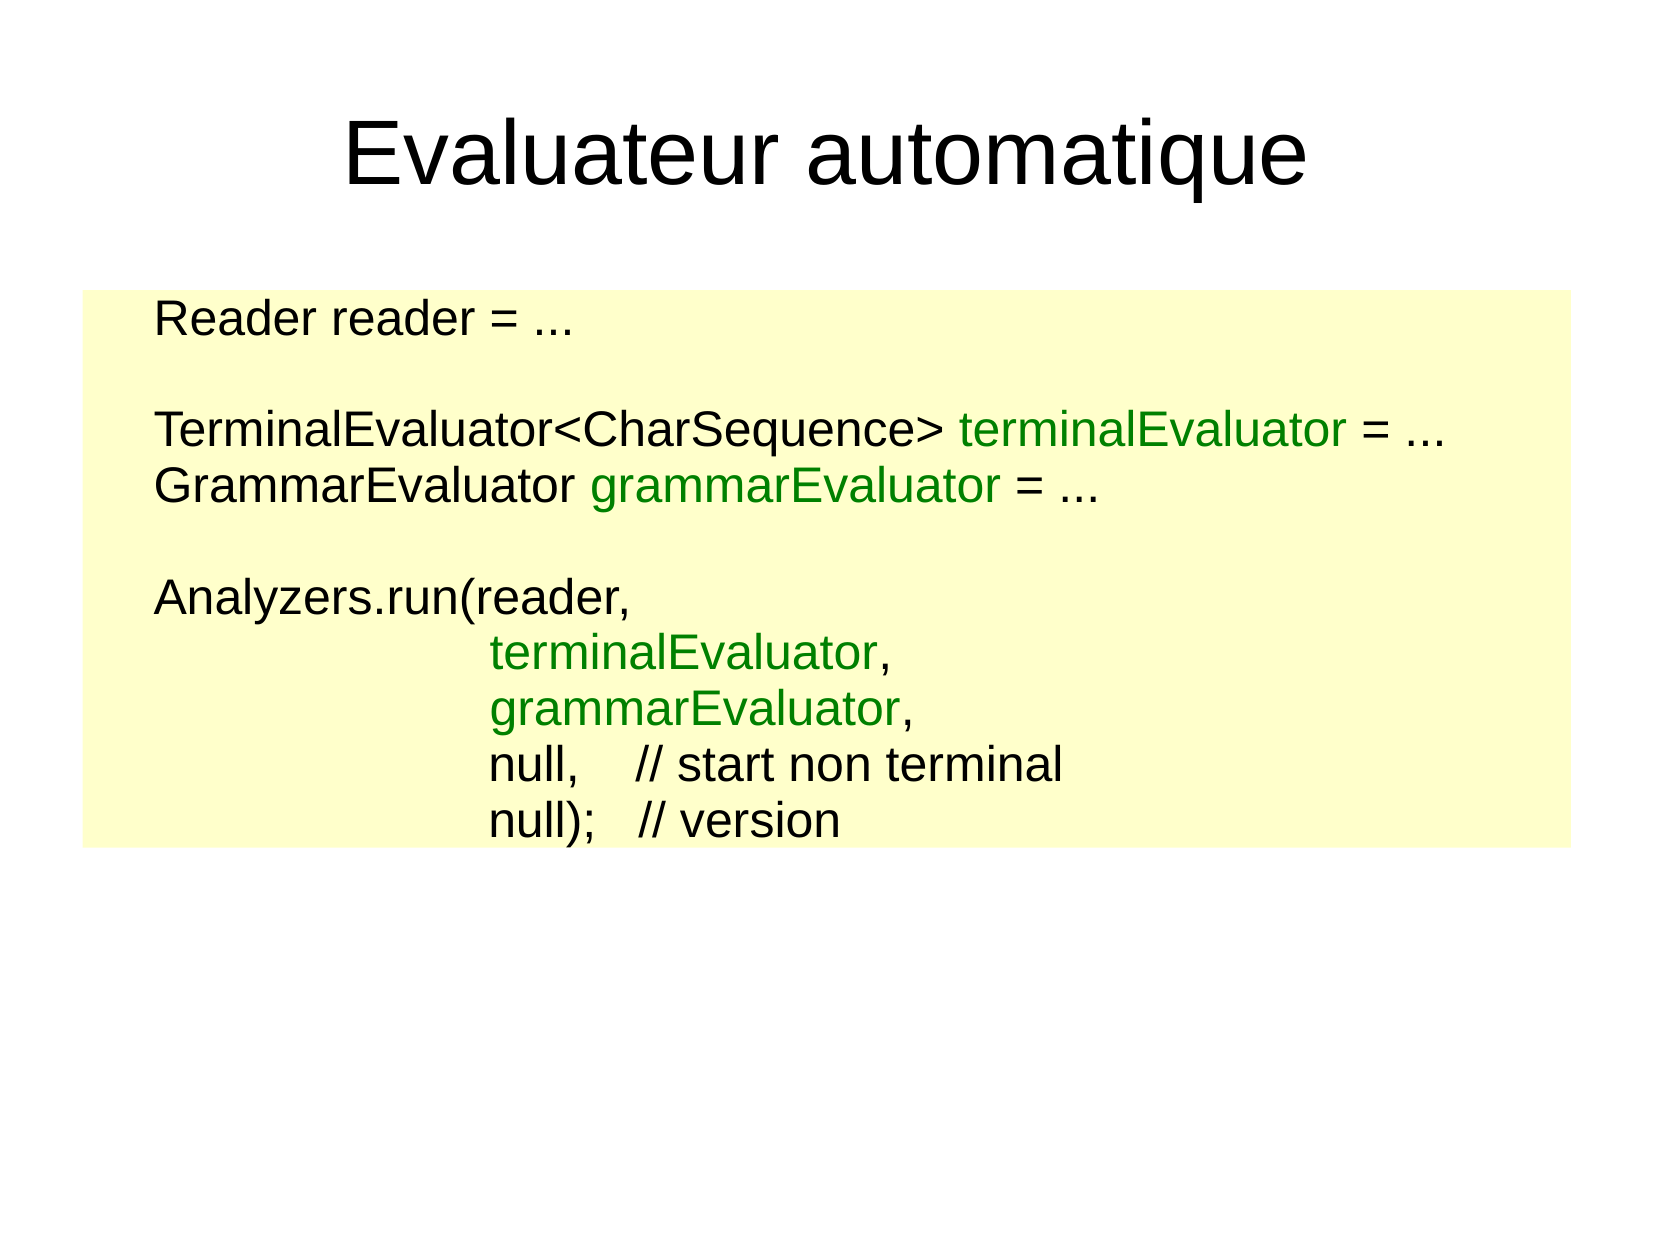

# Evaluateur automatique
Reader reader = ...
TerminalEvaluator<CharSequence> terminalEvaluator = ...
GrammarEvaluator grammarEvaluator = ...
Analyzers.run(reader,
 terminalEvaluator,
 grammarEvaluator,
 null, // start non terminal
 null); // version